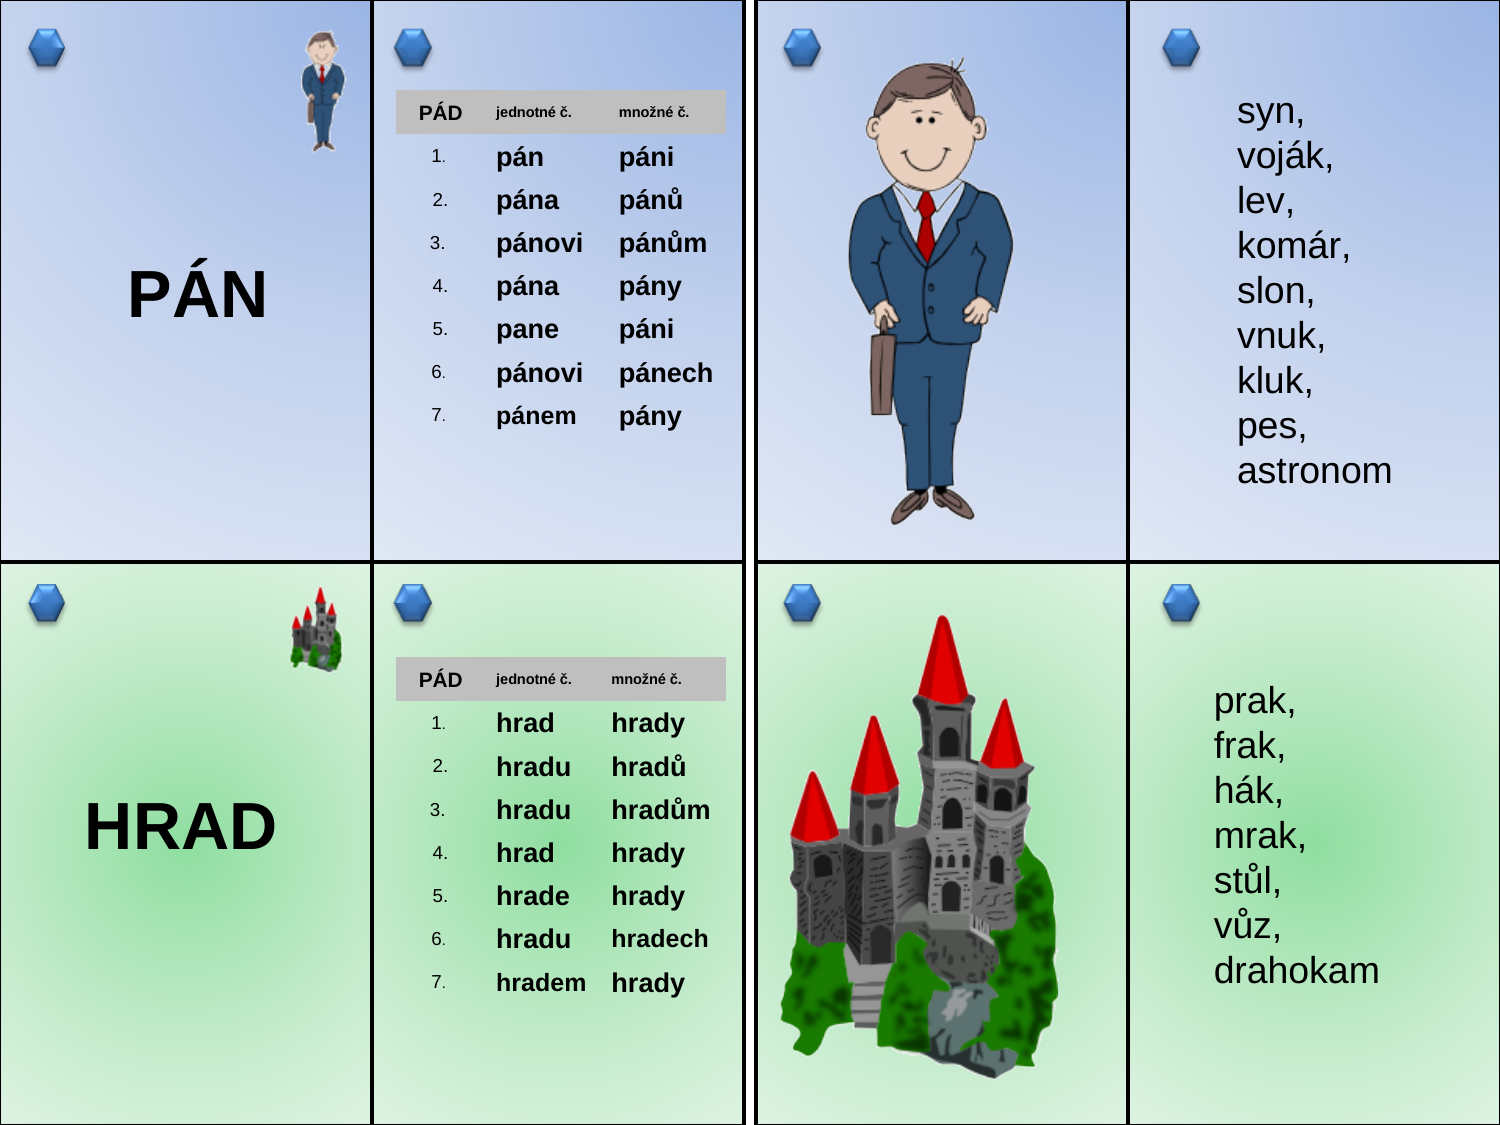

syn, voják, lev, komár, slon, vnuk, kluk,
pes, astronom
| PÁD | jednotné č. | množné č. |
| --- | --- | --- |
| 1. | pán | páni |
| 2. | pána | pánů |
| 3. | pánovi | pánům |
| 4. | pána | pány |
| 5. | pane | páni |
| 6. | pánovi | pánech |
| 7. | pánem | pány |
PÁN
| PÁD | jednotné č. | množné č. |
| --- | --- | --- |
| 1. | hrad | hrady |
| 2. | hradu | hradů |
| 3. | hradu | hradům |
| 4. | hrad | hrady |
| 5. | hrade | hrady |
| 6. | hradu | hradech |
| 7. | hradem | hrady |
prak,
frak,
hák, mrak, stůl,
vůz, drahokam
HRAD